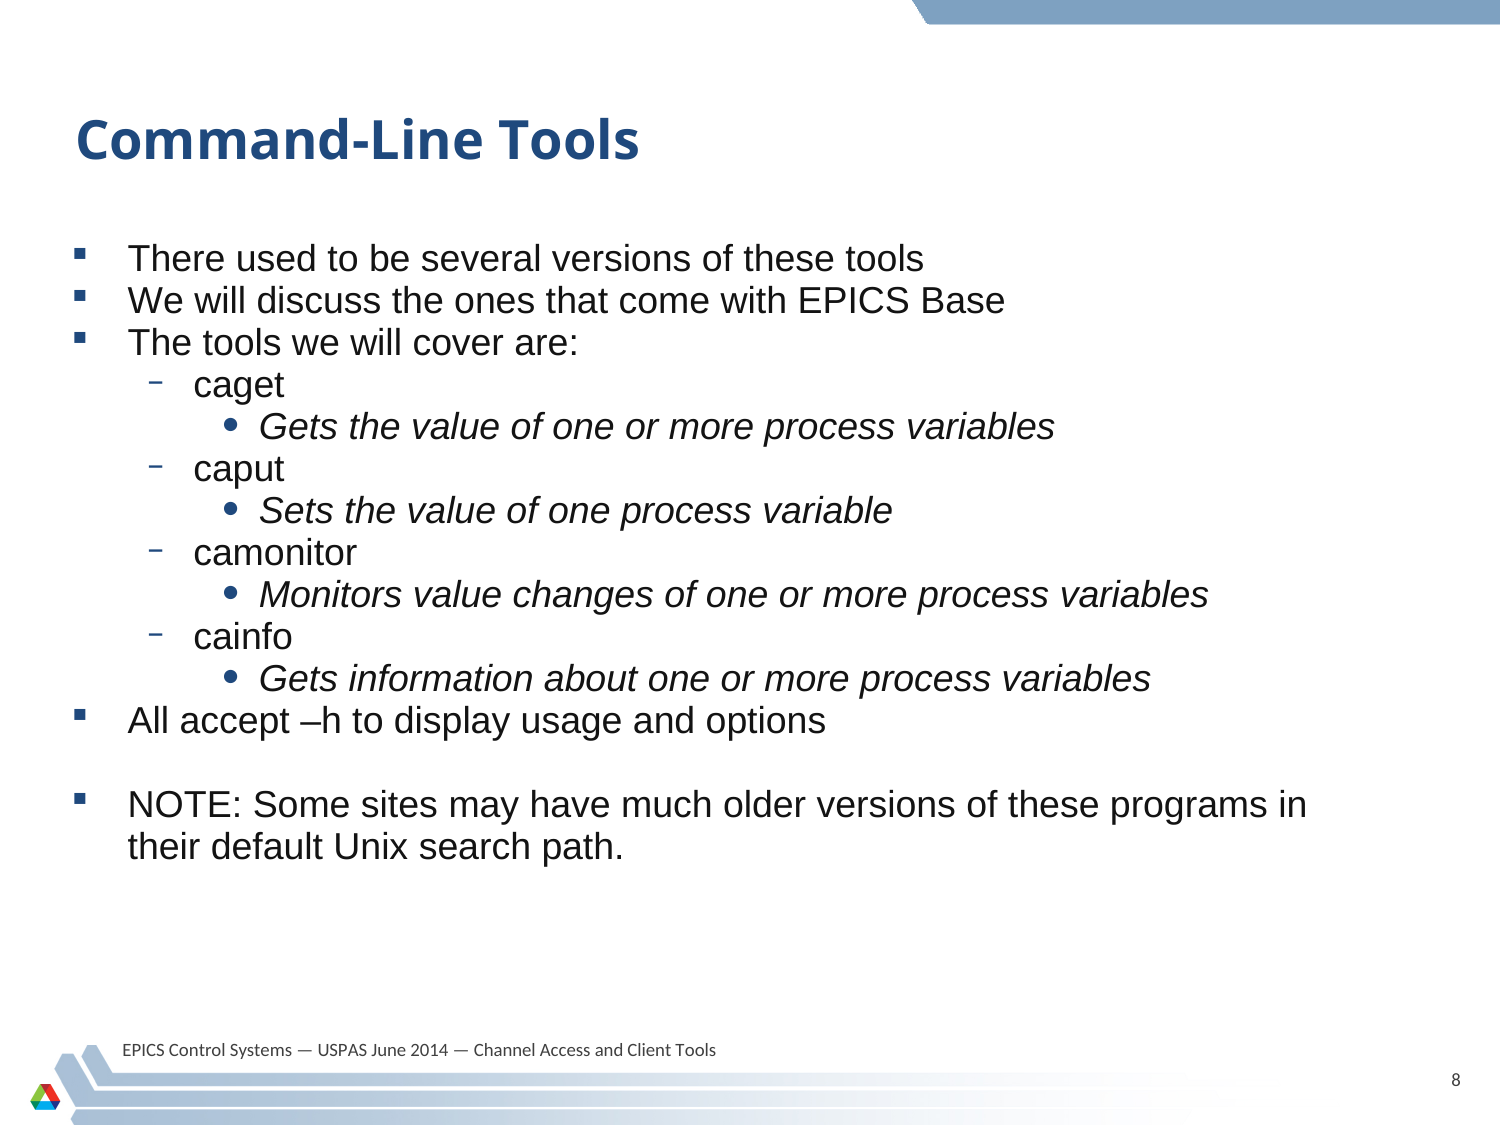

# Command-Line Tools
There used to be several versions of these tools
We will discuss the ones that come with EPICS Base
The tools we will cover are:
caget
Gets the value of one or more process variables
caput
Sets the value of one process variable
camonitor
Monitors value changes of one or more process variables
cainfo
Gets information about one or more process variables
All accept –h to display usage and options
NOTE: Some sites may have much older versions of these programs in their default Unix search path.
EPICS Control Systems — USPAS June 2014 — Channel Access and Client Tools
8